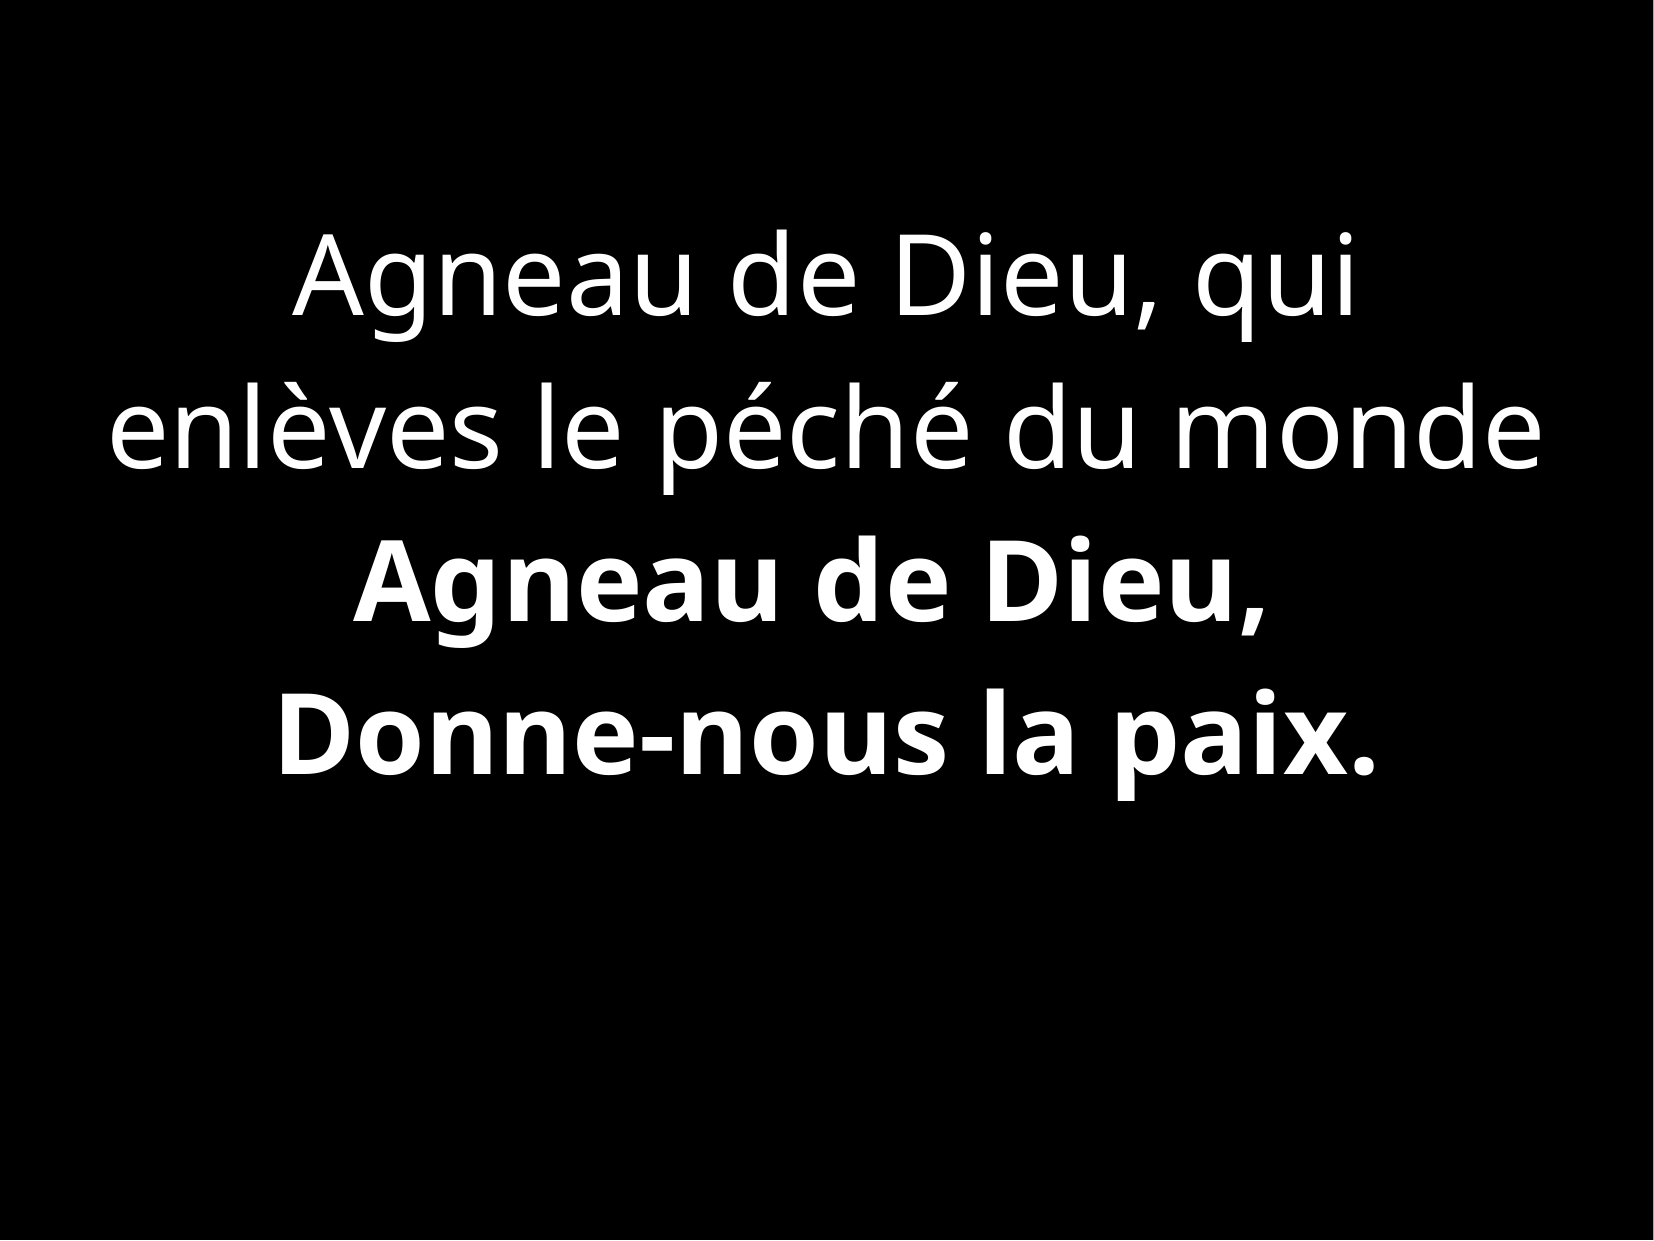

# Agneau de Dieu, qui enlèves le péché du monde
Agneau de Dieu,
Donne-nous la paix.